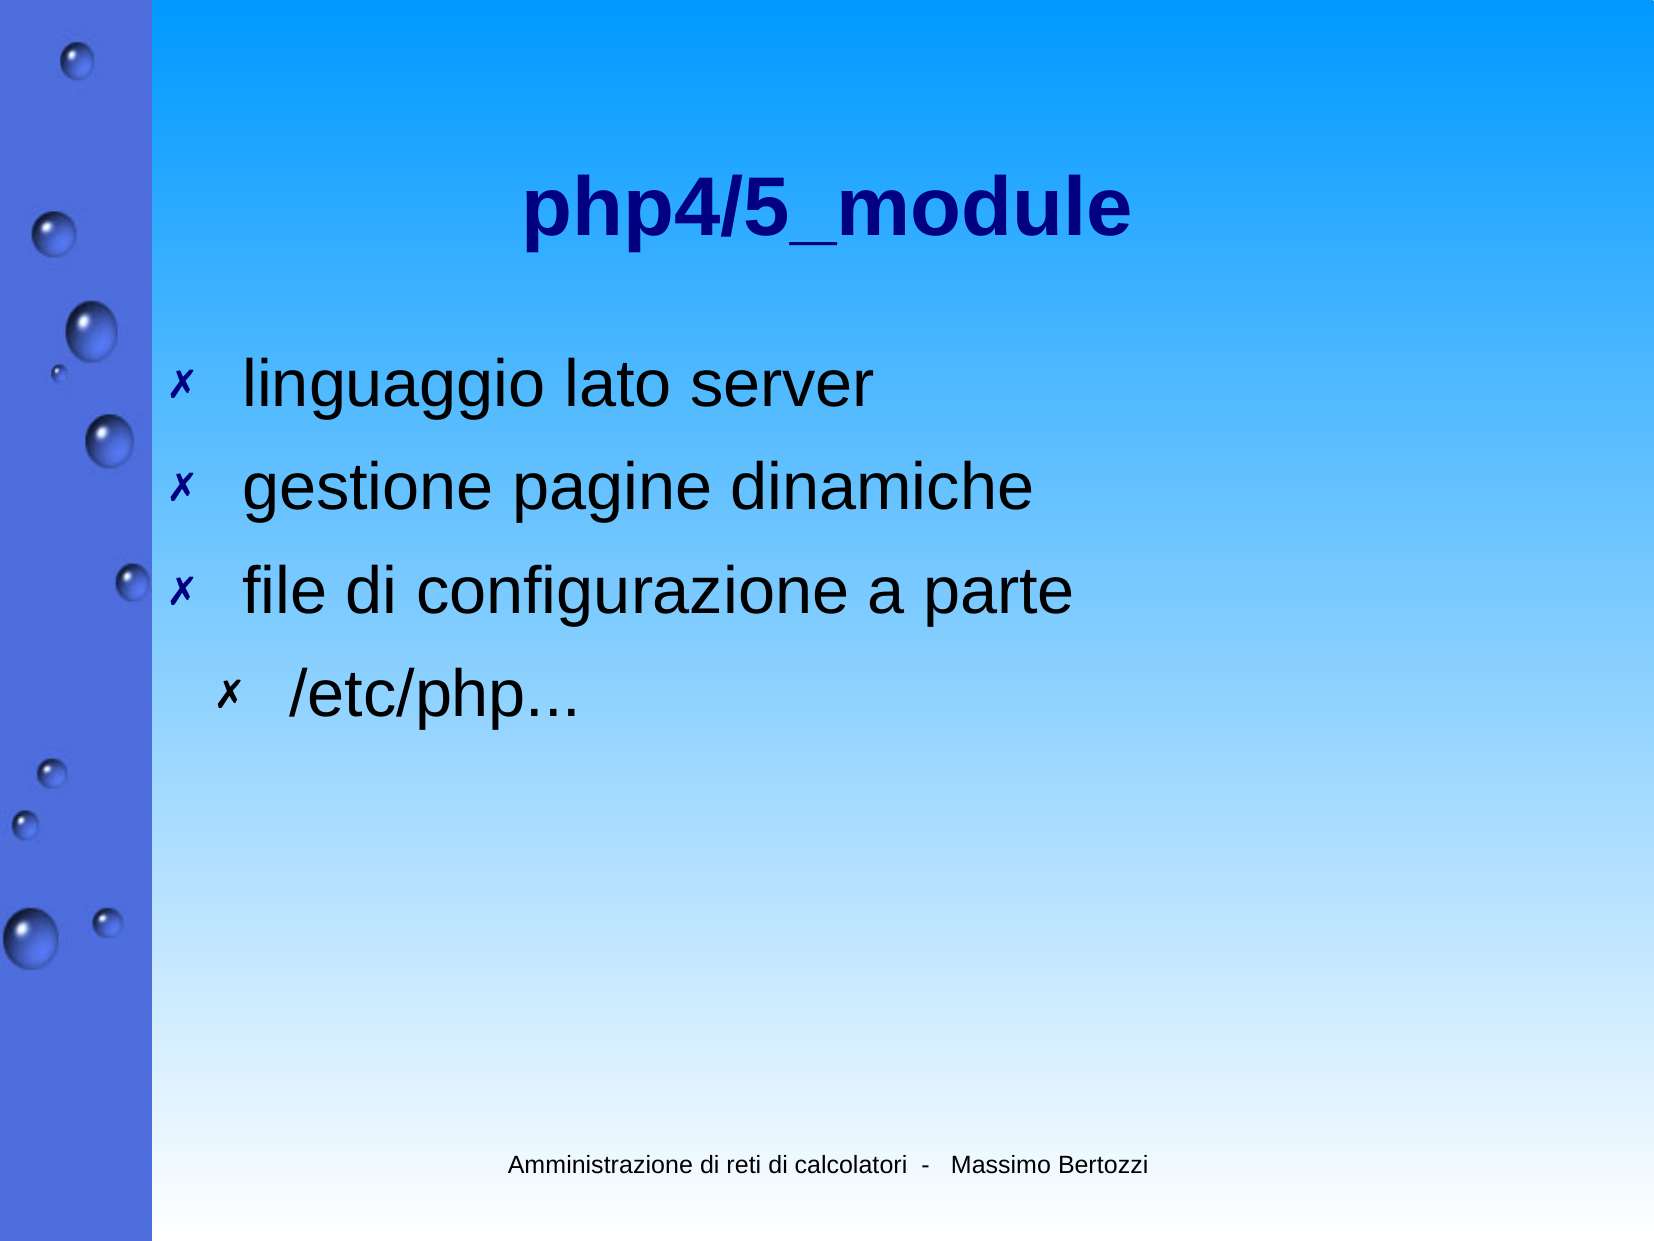

# php4/5_module
linguaggio lato server
gestione pagine dinamiche
file di configurazione a parte
/etc/php...